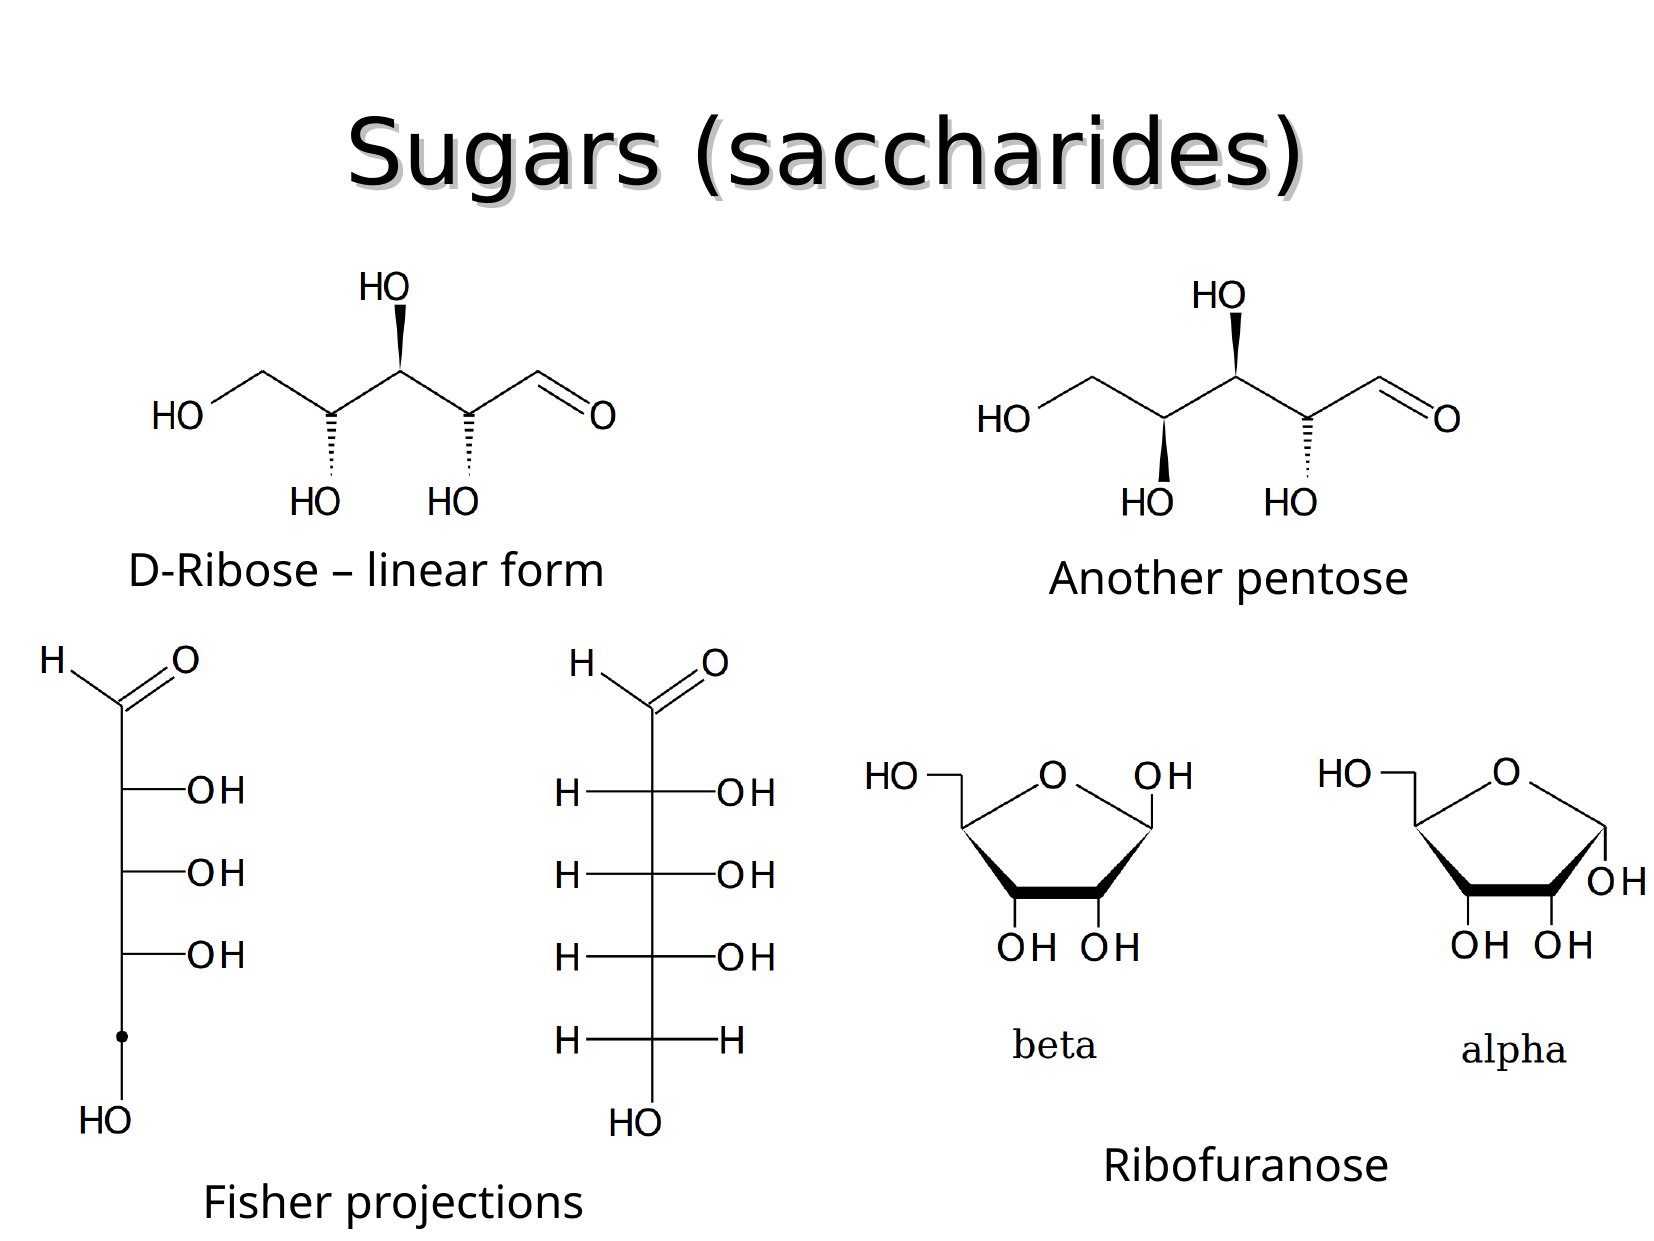

# Sugars (saccharides)
D-Ribose – linear form
Another pentose
Ribofuranose
Fisher projections